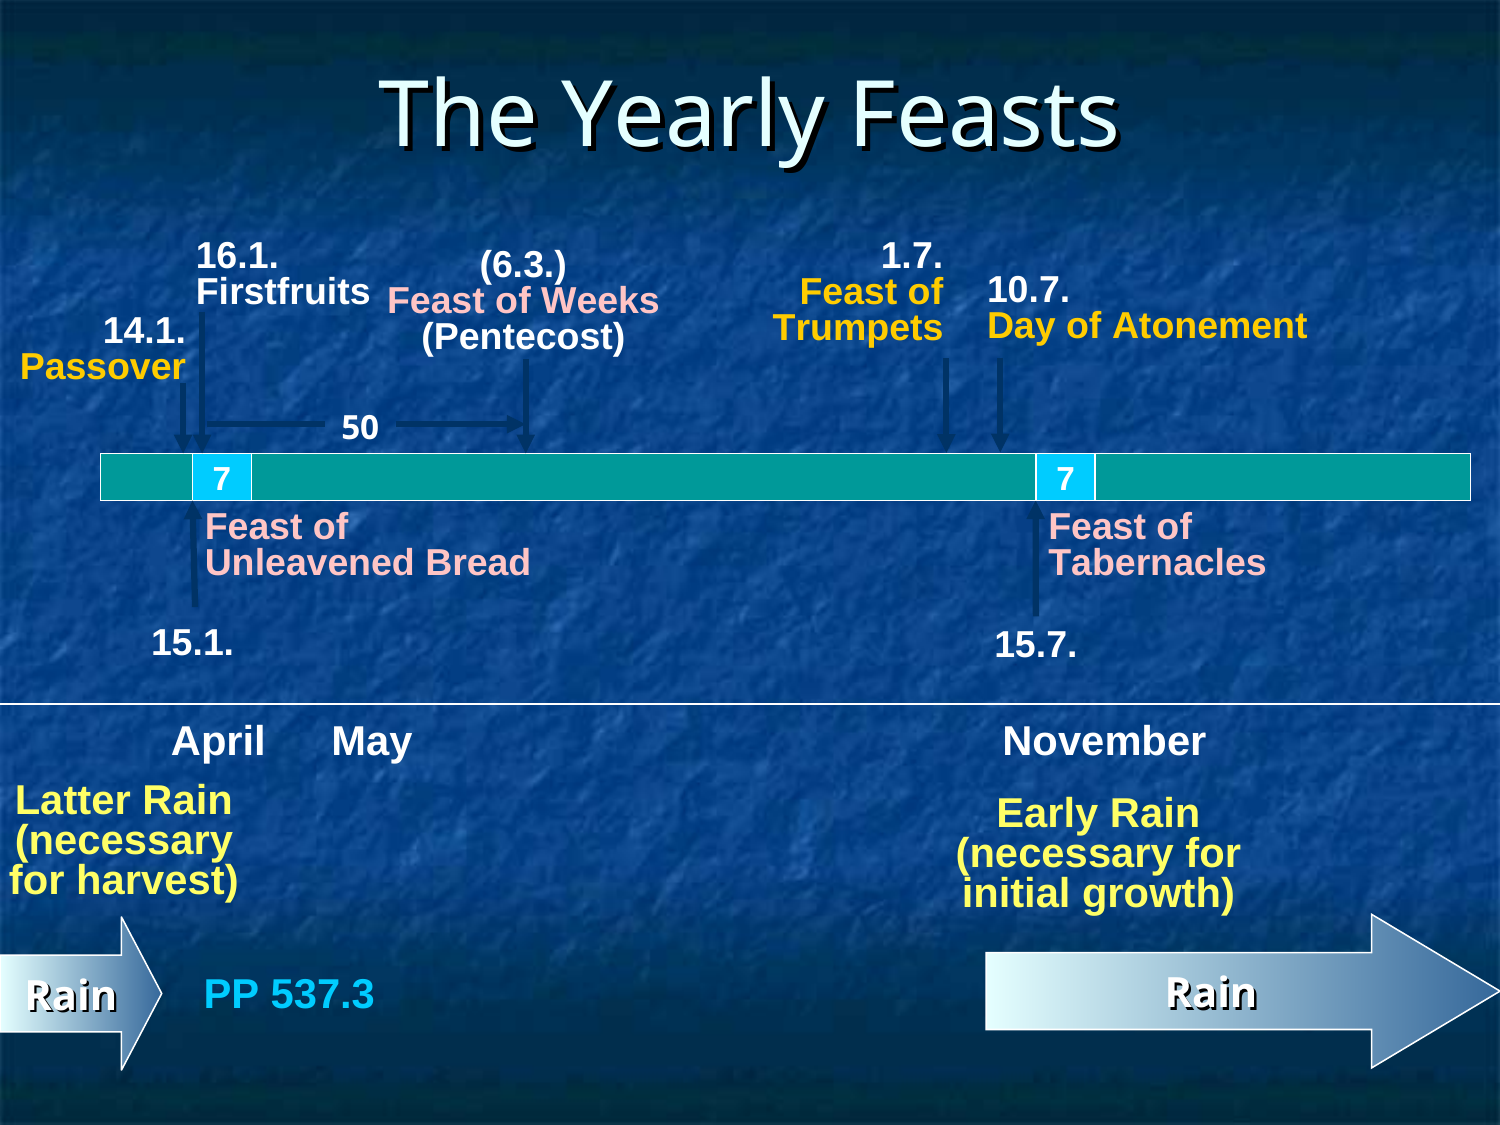

# The Yearly Feasts
16.1.
Firstfruits
1.7.
Feast of Trumpets
(6.3.)
Feast of Weeks
(Pentecost)
10.7.
Day of Atonement
14.1.
Passover
50
7
7
Feast of Unleavened Bread
Feast of Tabernacles
15.1.
15.7.
April
May
November
Latter Rain (necessary for harvest)
Early Rain (necessary for initial growth)
Rain
Rain
PP 537.3